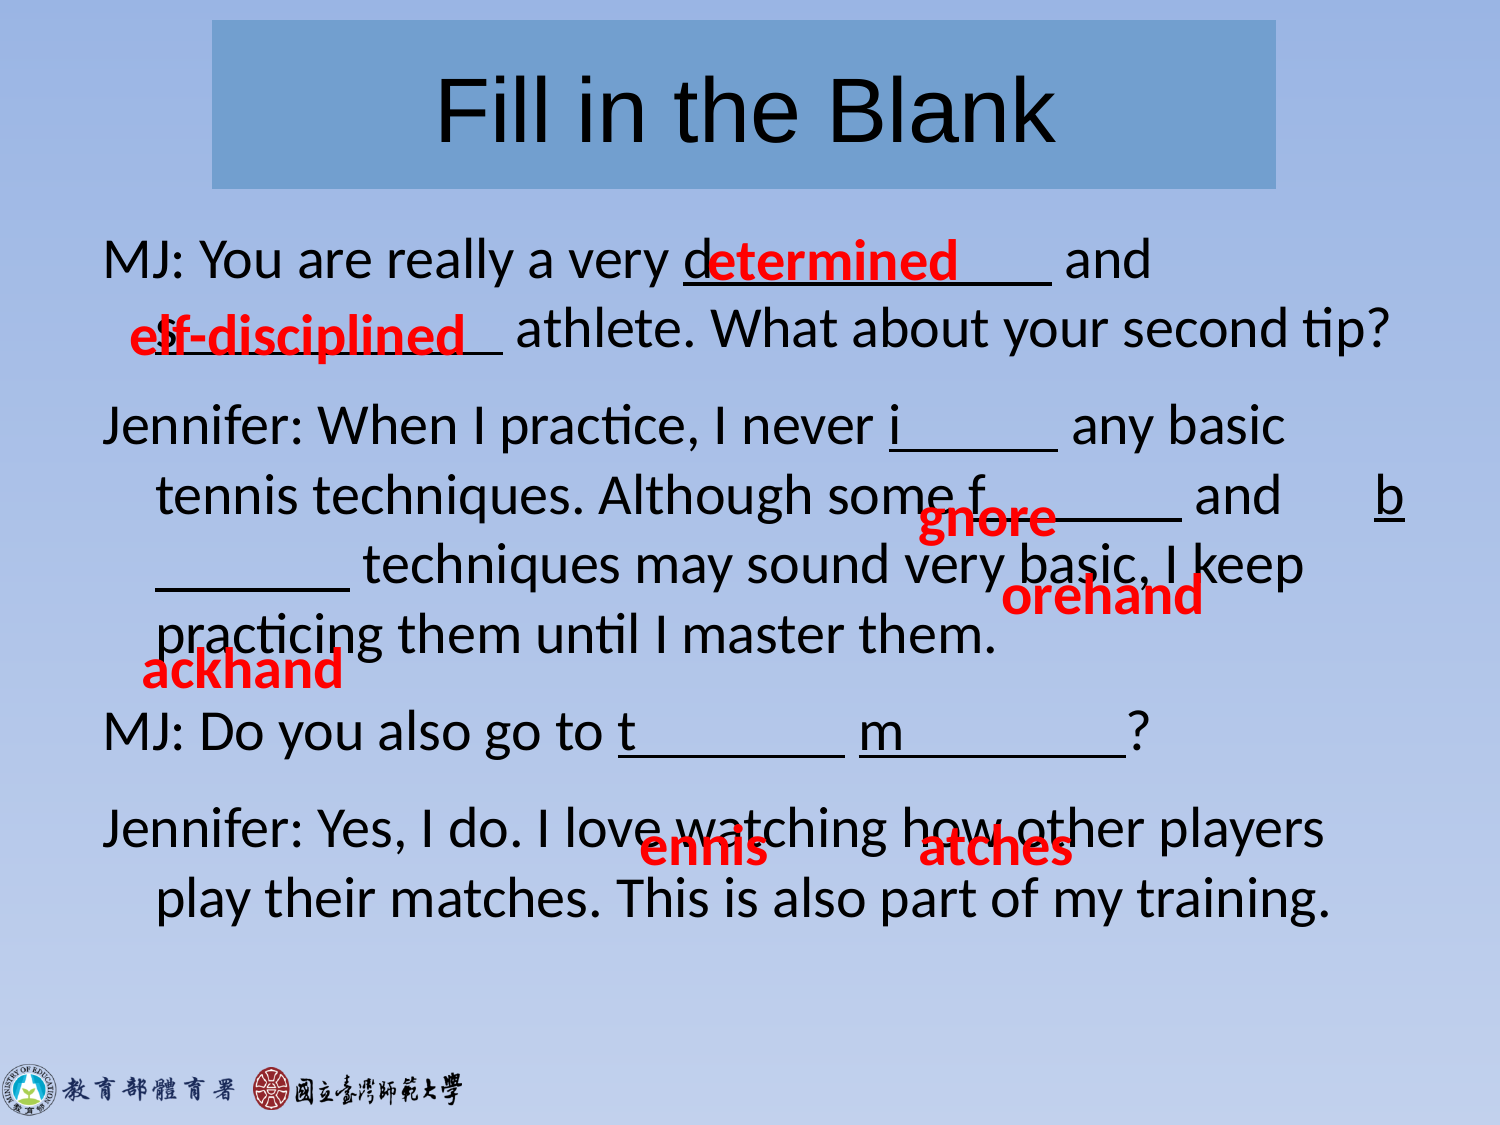

Fill in the Blank
| |
| --- |
# MJ: You are really a very d and s athlete. What about your second tip?
Jennifer: When I practice, I never i any basic tennis techniques. Although some f and b techniques may sound very basic, I keep practicing them until I master them.
MJ: Do you also go to t m ?
Jennifer: Yes, I do. I love watching how other players play their matches. This is also part of my training.
etermined
elf-disciplined
gnore
orehand
ackhand
ennis
atches